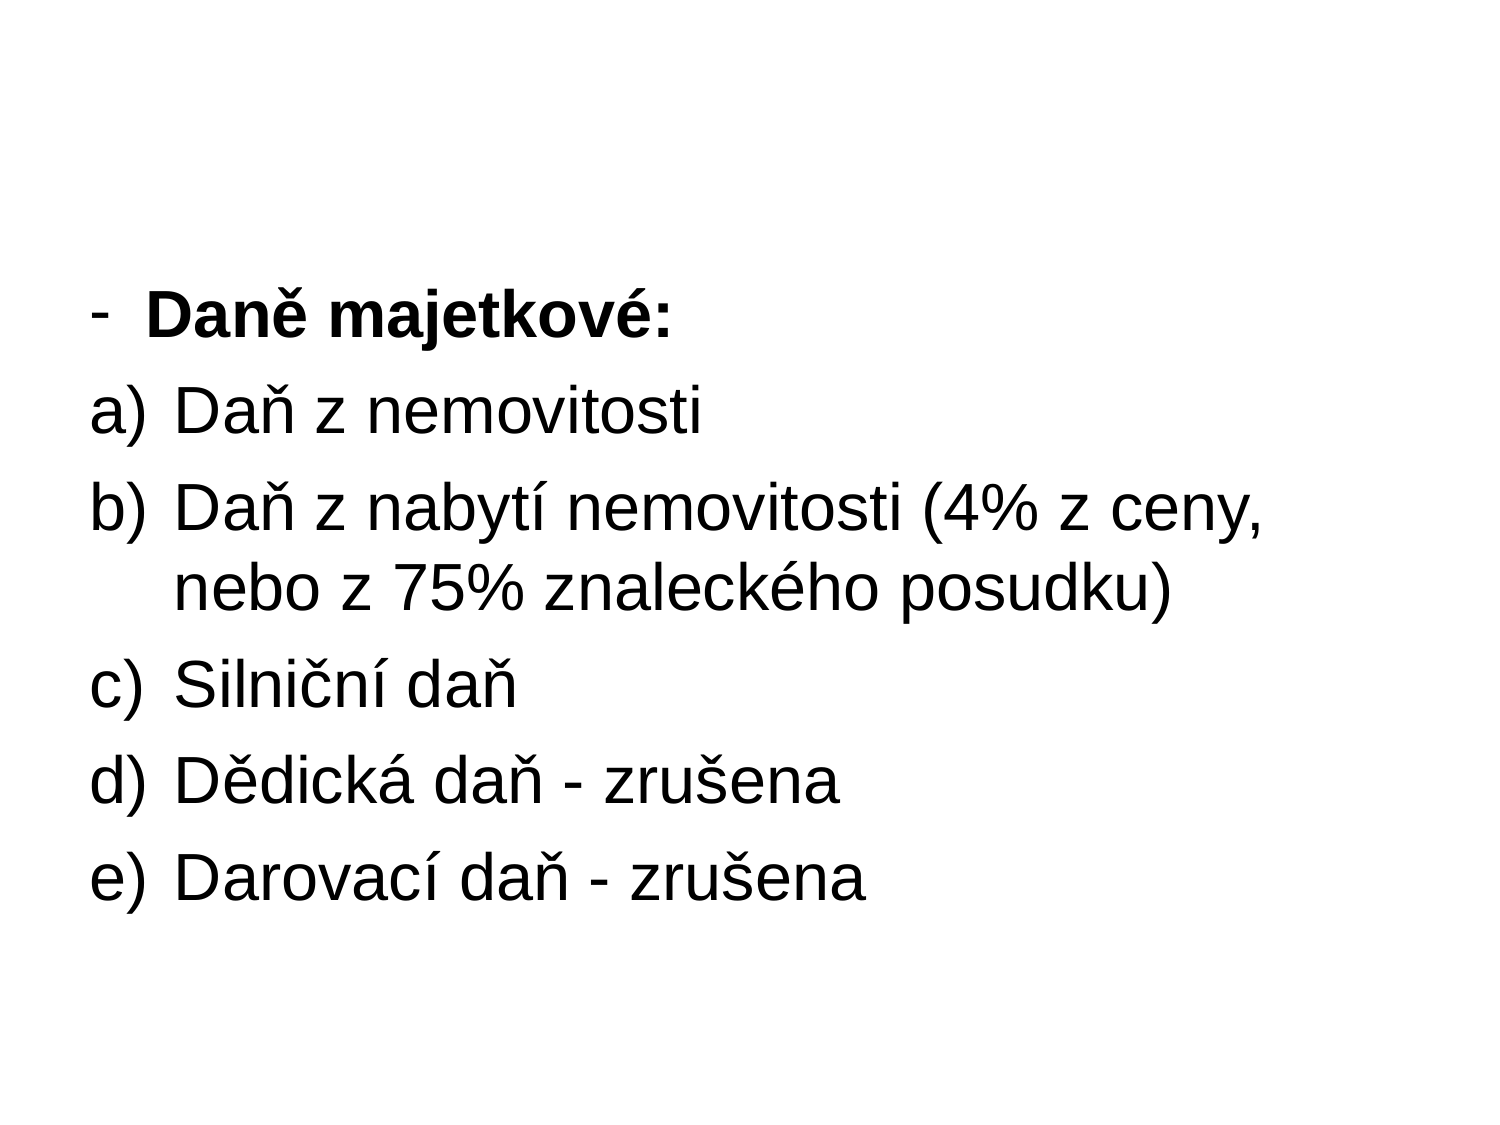

#
Daně majetkové:
Daň z nemovitosti
Daň z nabytí nemovitosti (4% z ceny, nebo z 75% znaleckého posudku)
Silniční daň
Dědická daň - zrušena
Darovací daň - zrušena